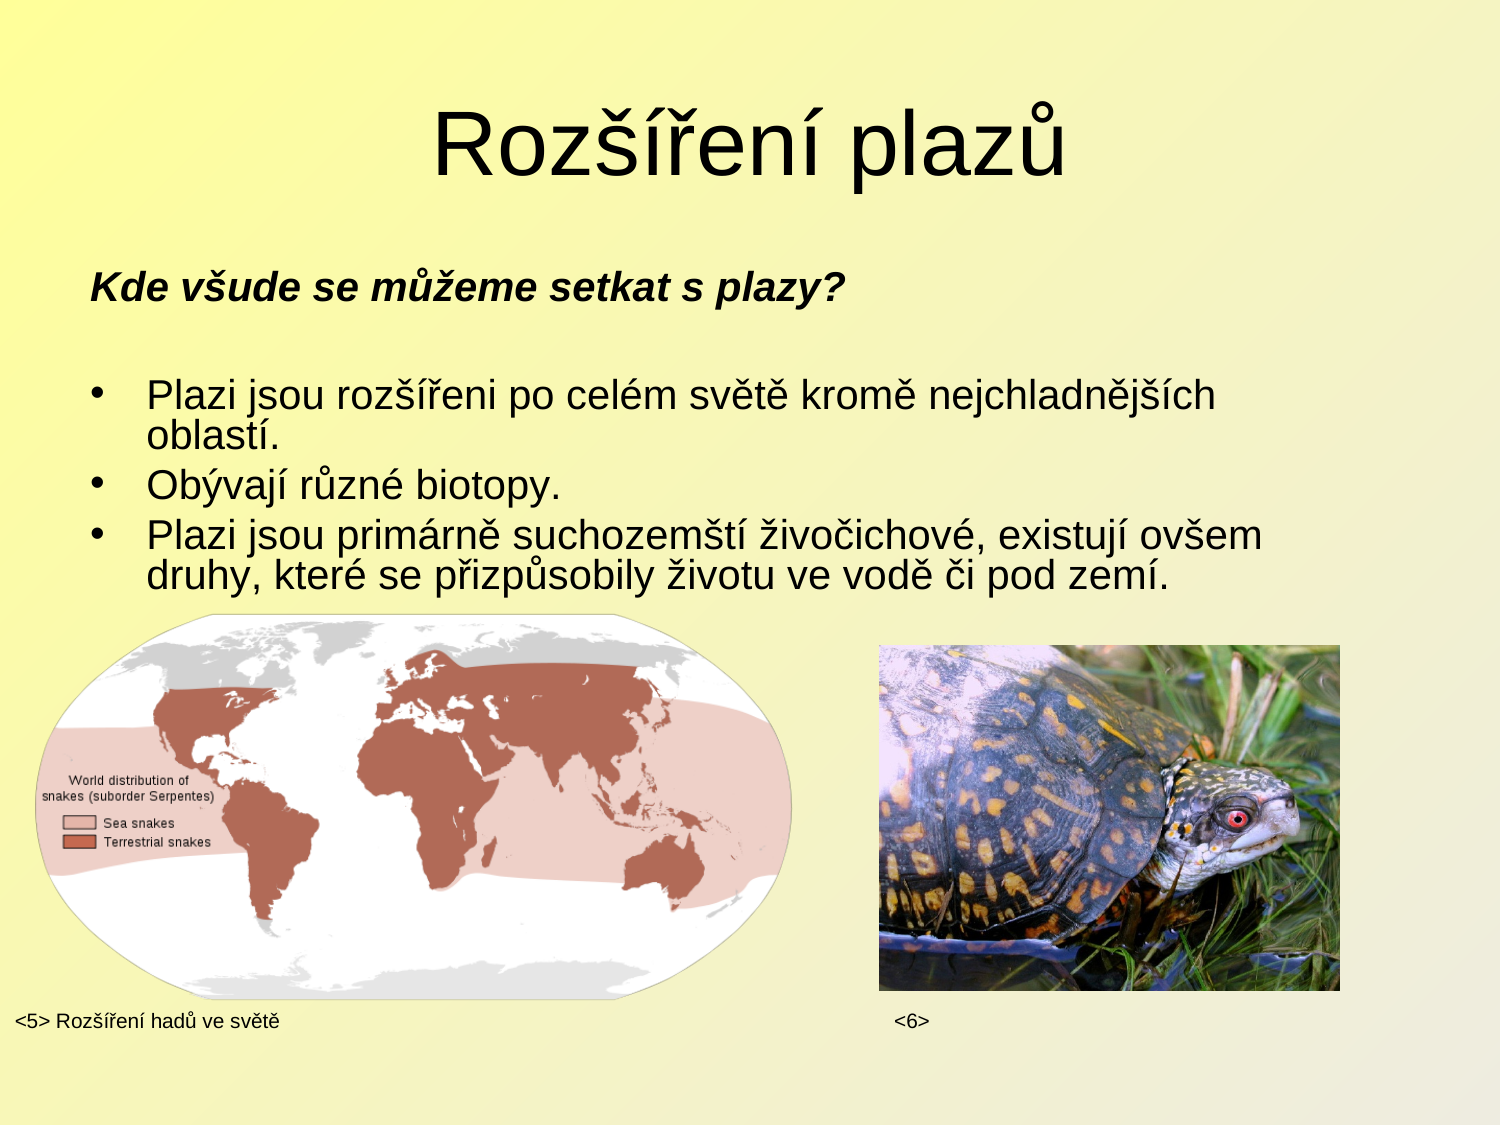

# Rozšíření plazů
Kde všude se můžeme setkat s plazy?
Plazi jsou rozšířeni po celém světě kromě nejchladnějších oblastí.
Obývají různé biotopy.
Plazi jsou primárně suchozemští živočichové, existují ovšem druhy, které se přizpůsobily životu ve vodě či pod zemí.
<5> Rozšíření hadů ve světě <6>